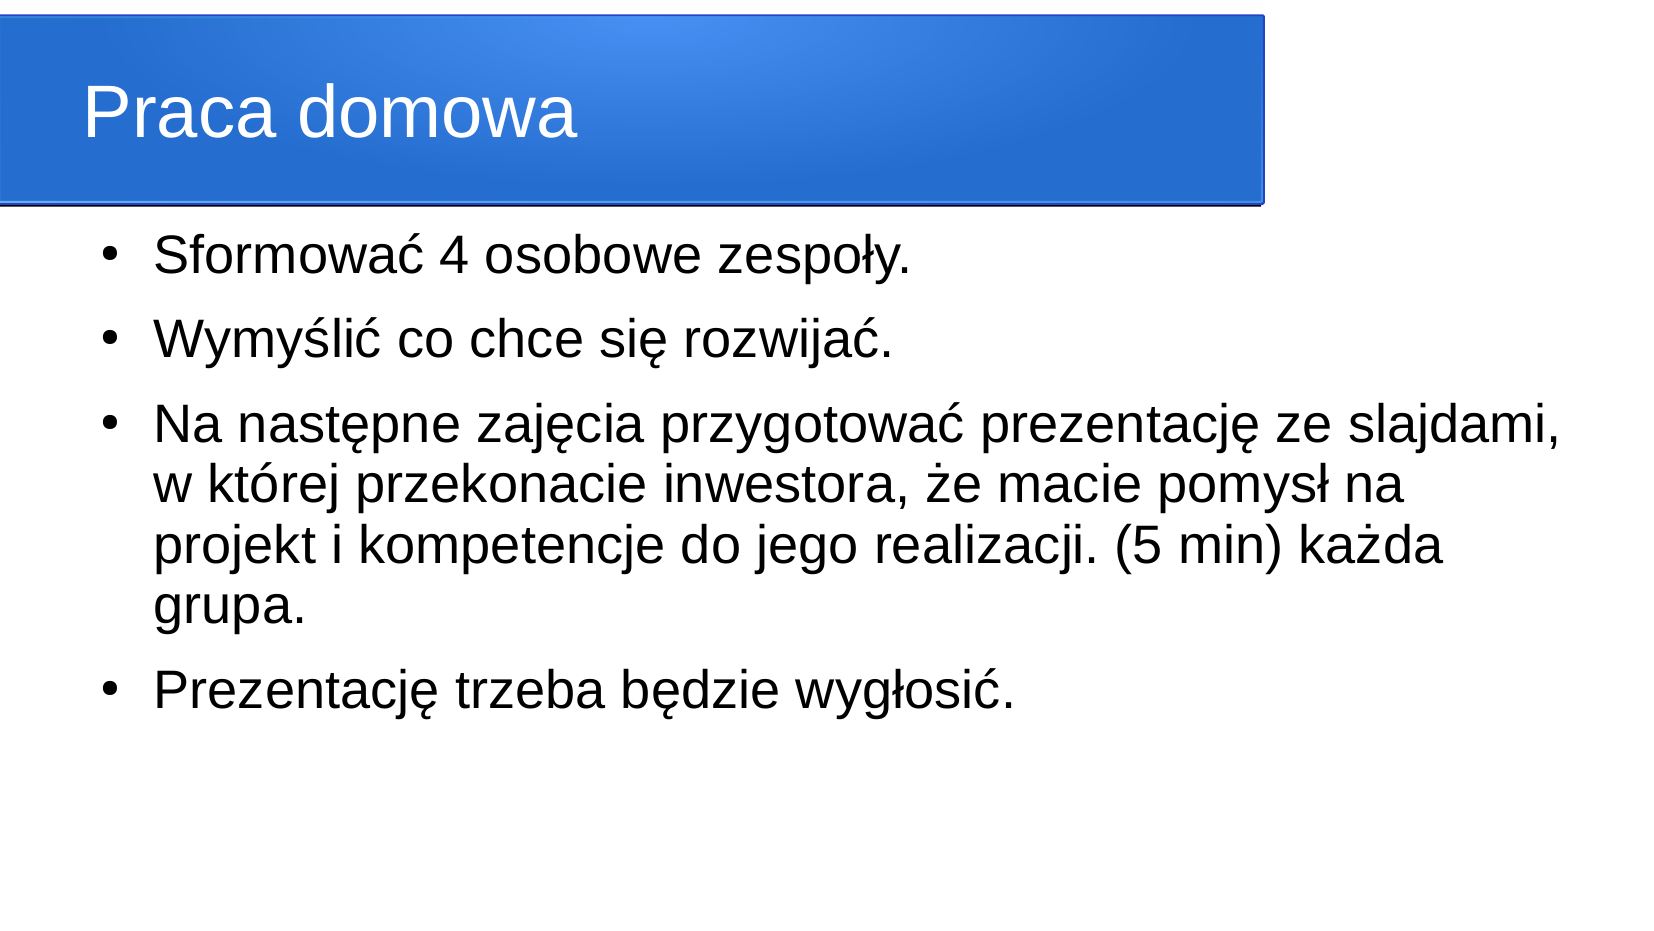

# Praca domowa
Sformować 4 osobowe zespoły.
Wymyślić co chce się rozwijać.
Na następne zajęcia przygotować prezentację ze slajdami, w której przekonacie inwestora, że macie pomysł na projekt i kompetencje do jego realizacji. (5 min) każda grupa.
Prezentację trzeba będzie wygłosić.